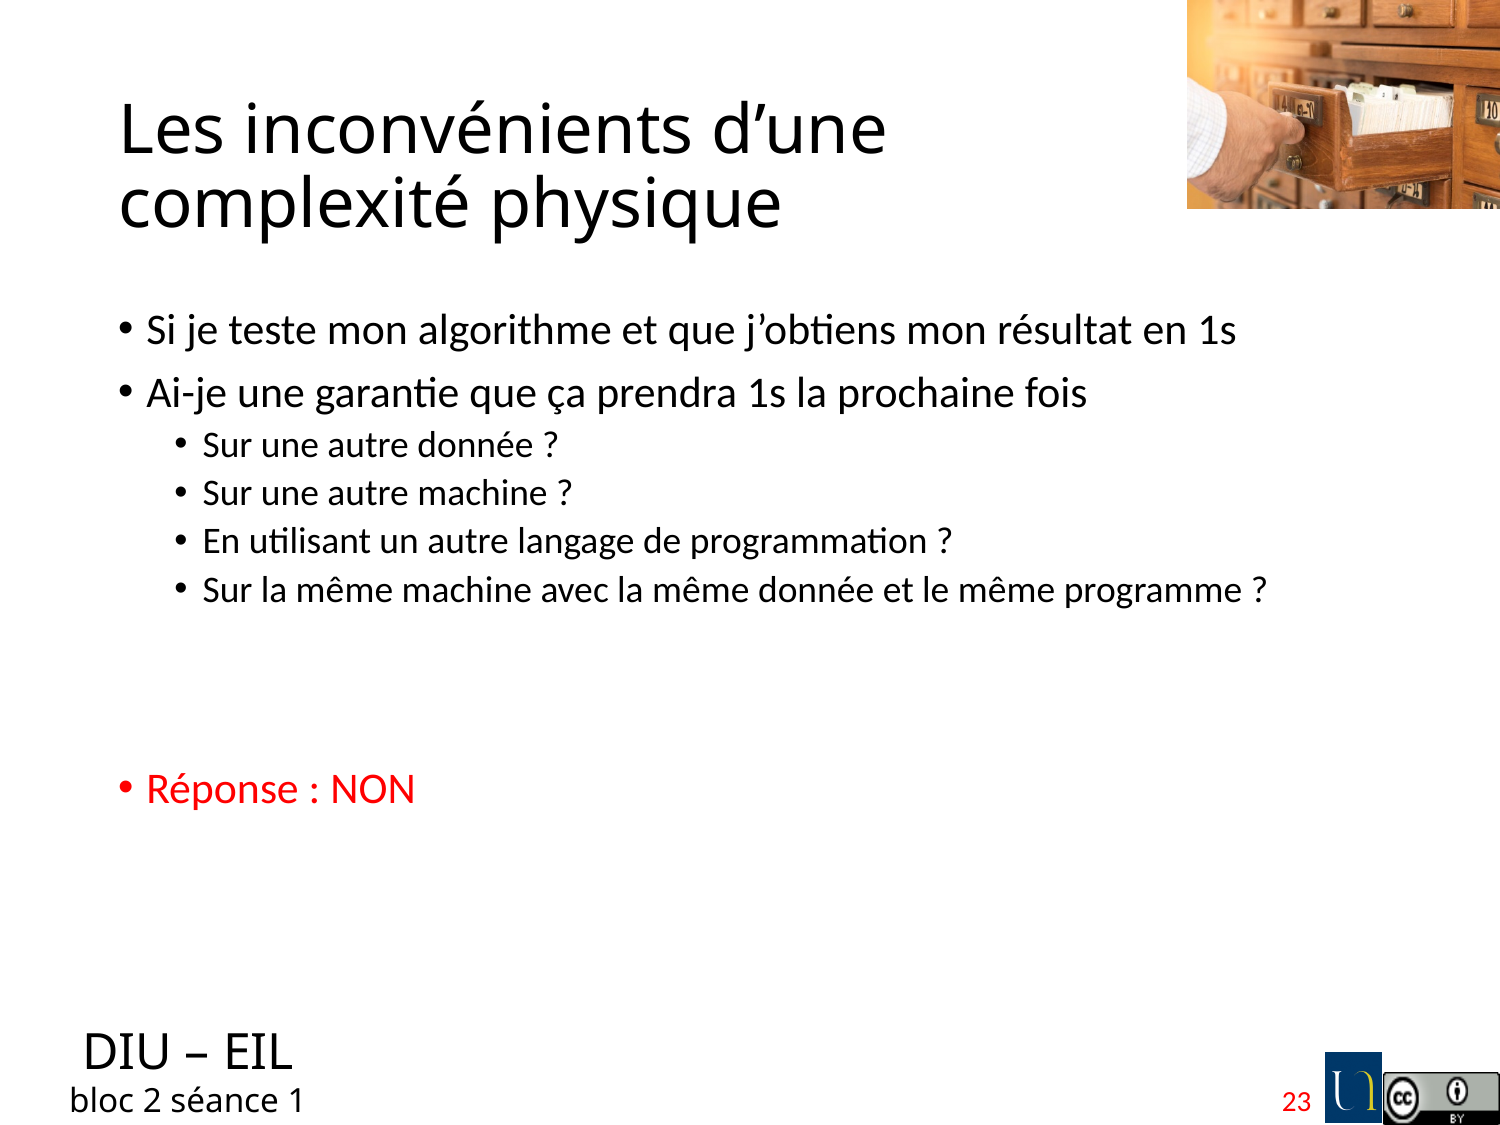

# Les inconvénients d’une complexité physique
Si je teste mon algorithme et que j’obtiens mon résultat en 1s
Ai-je une garantie que ça prendra 1s la prochaine fois
Sur une autre donnée ?
Sur une autre machine ?
En utilisant un autre langage de programmation ?
Sur la même machine avec la même donnée et le même programme ?
Réponse : NON